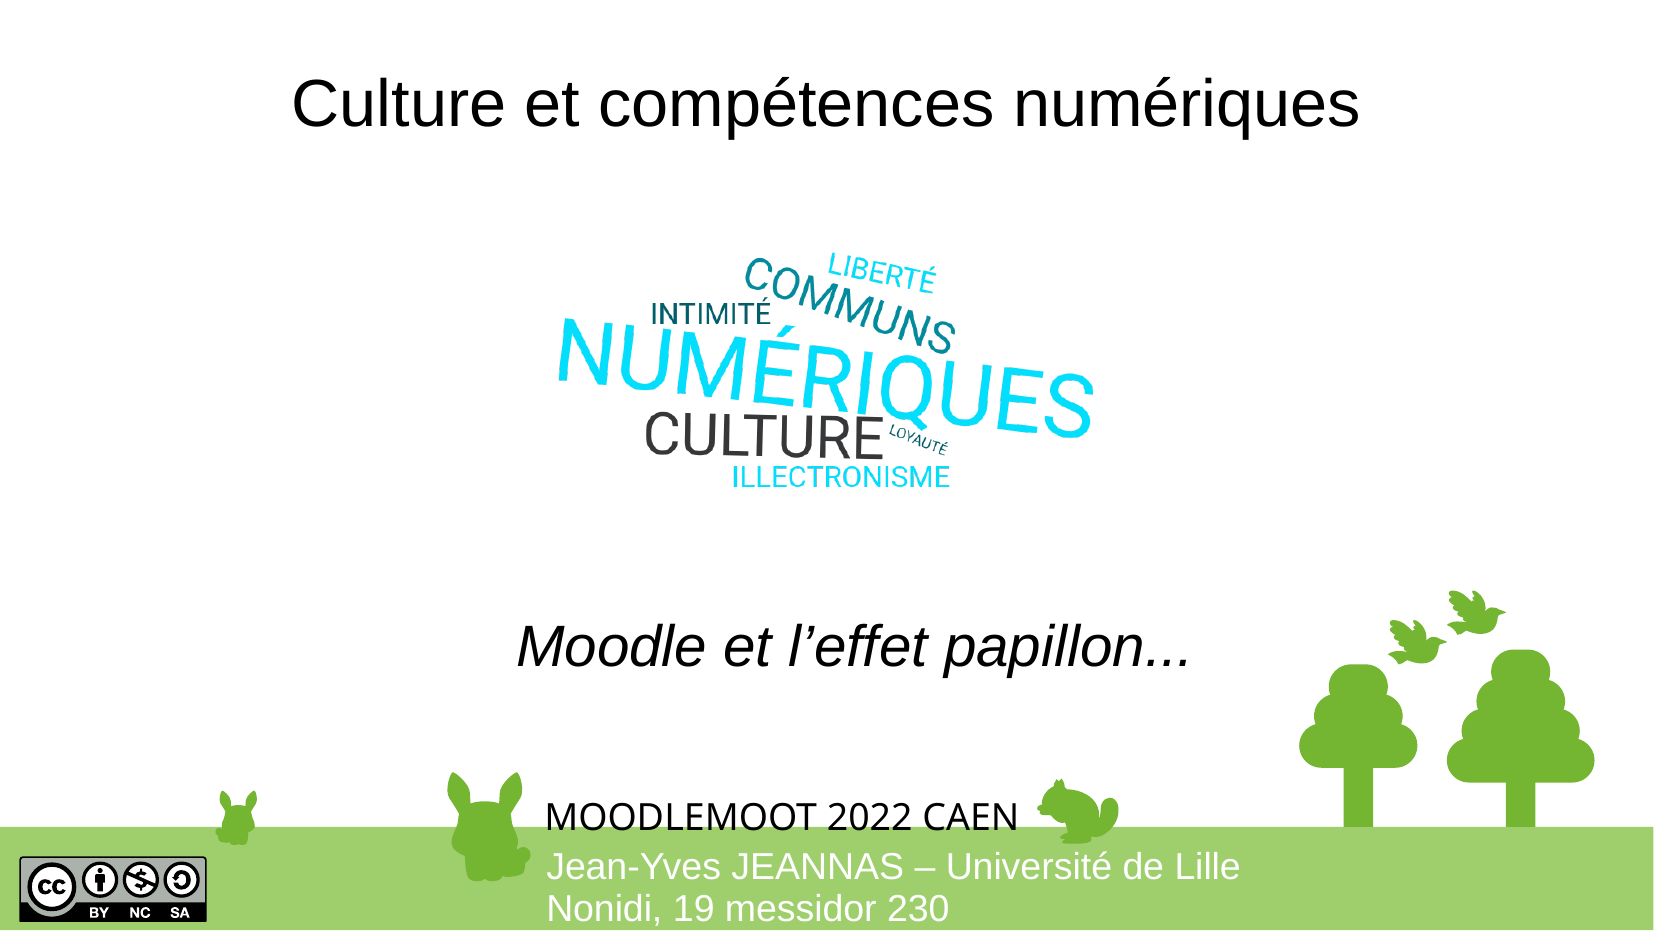

# Culture et compétences numériques
 Moodle et l’effet papillon...
MOODLEMOOT 2022 CAEN
Jean-Yves JEANNAS – Université de Lille
Nonidi, 19 messidor 230